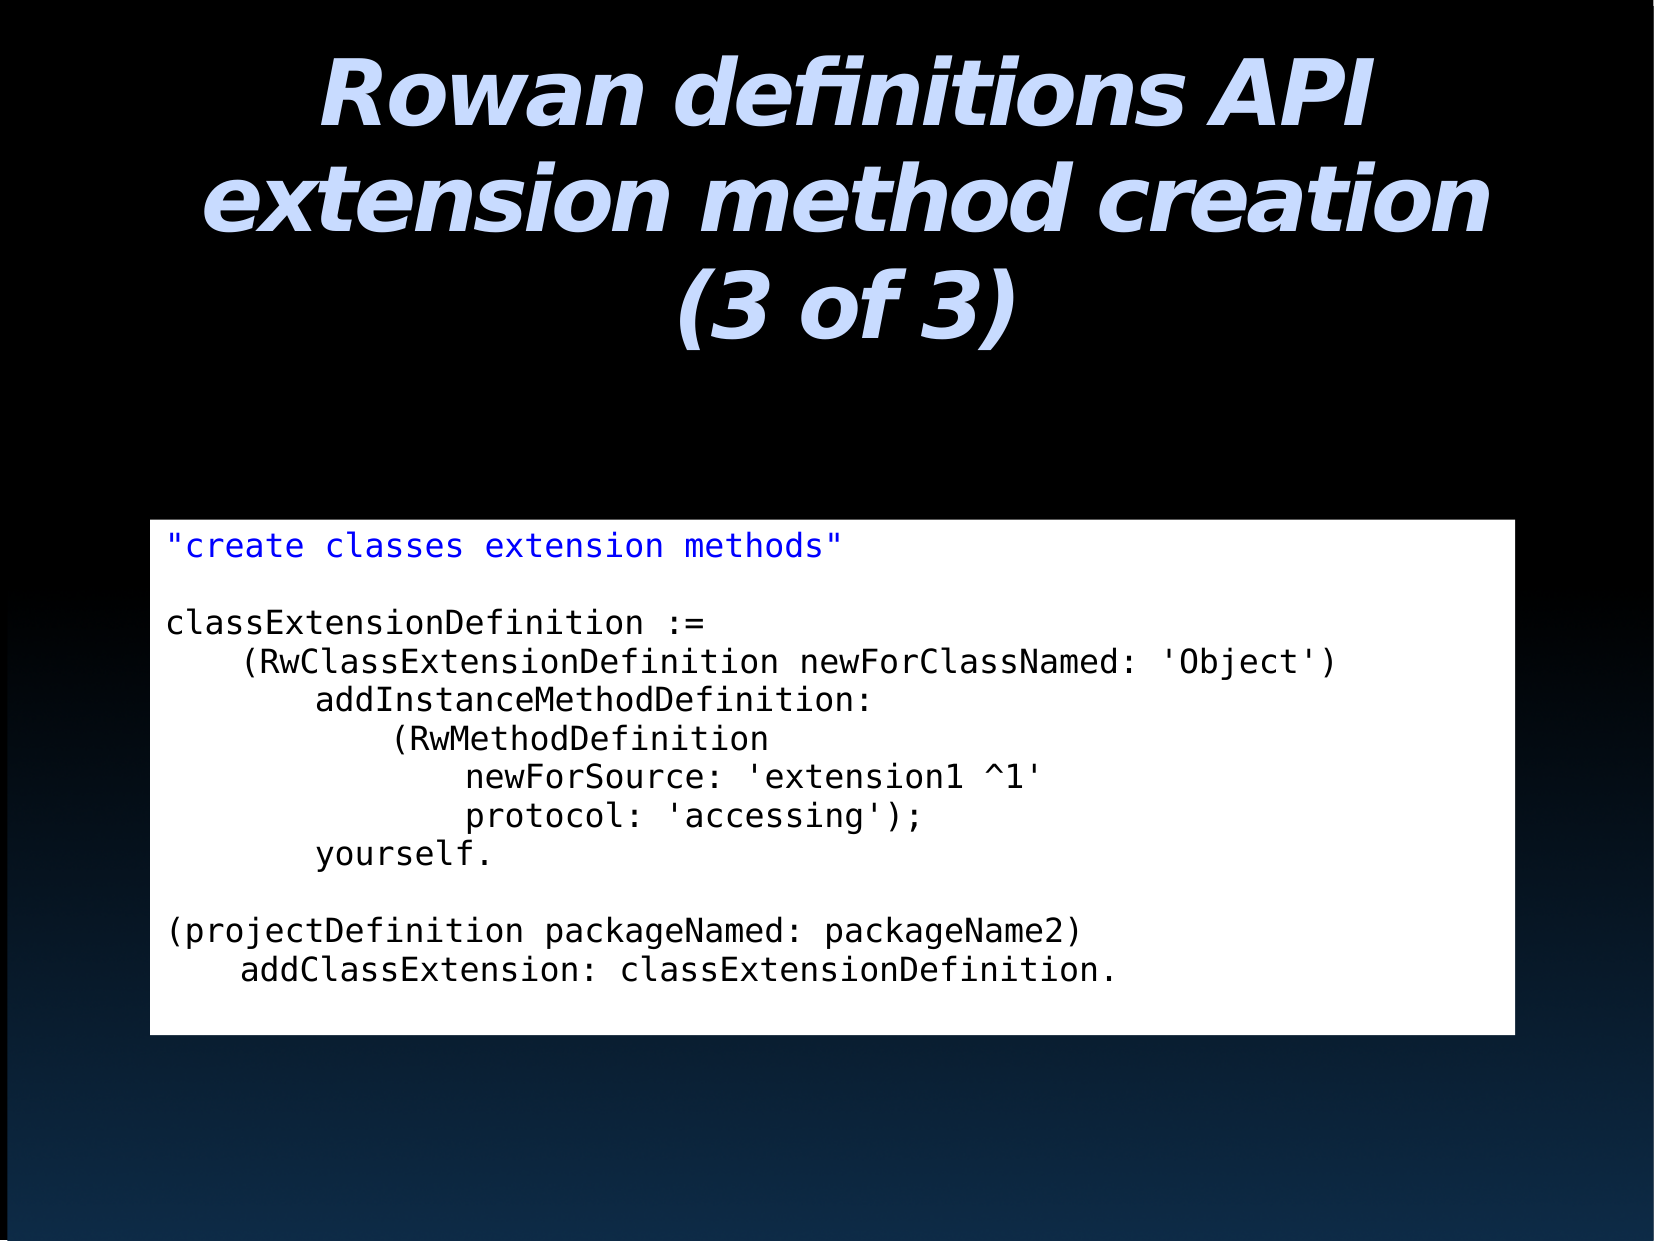

# Rowan definitions API extension method creation (3 of 3)
"create classes extension methods"
classExtensionDefinition :=
	(RwClassExtensionDefinition newForClassNamed: 'Object')
		addInstanceMethodDefinition:
			(RwMethodDefinition
				newForSource: 'extension1 ^1'
				protocol: 'accessing');
		yourself.
(projectDefinition packageNamed: packageName2)
	addClassExtension: classExtensionDefinition.